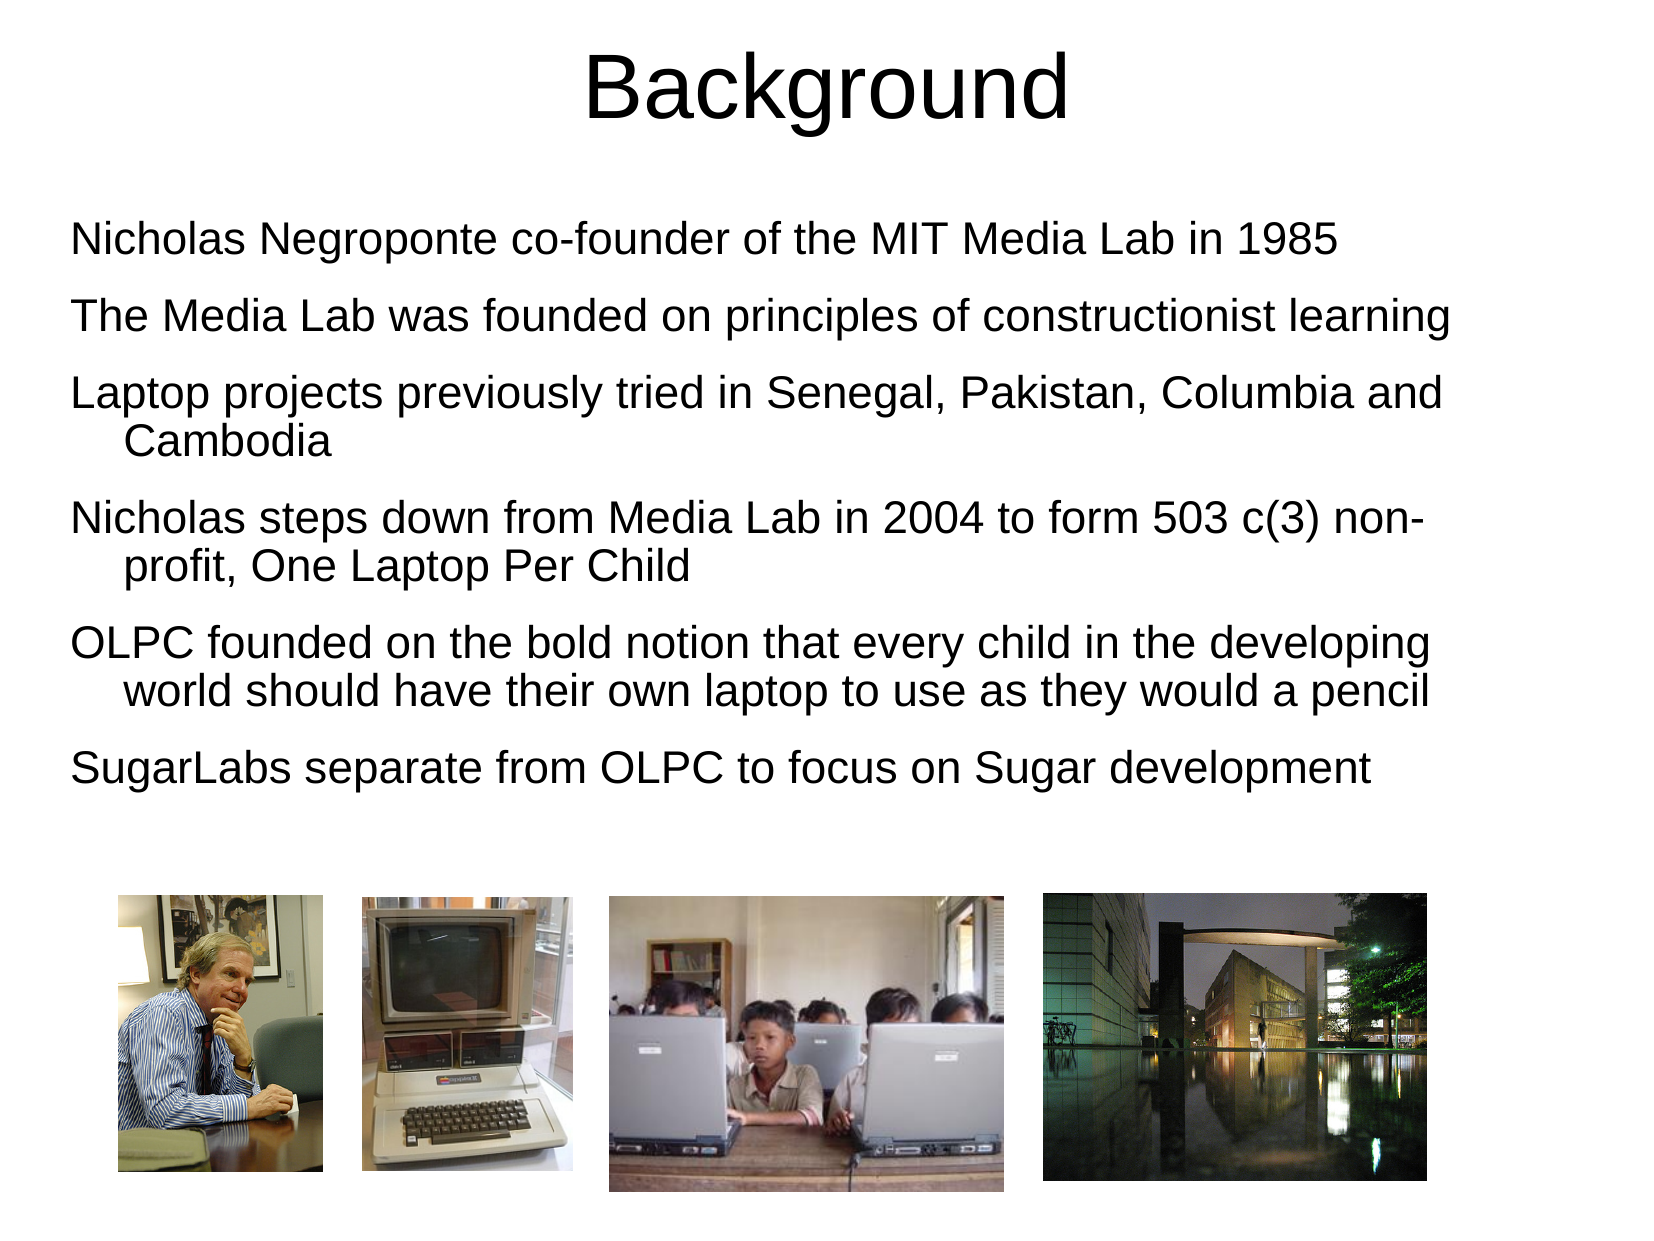

# Background
Nicholas Negroponte co-founder of the MIT Media Lab in 1985
The Media Lab was founded on principles of constructionist learning
Laptop projects previously tried in Senegal, Pakistan, Columbia and Cambodia
Nicholas steps down from Media Lab in 2004 to form 503 c(3) non-profit, One Laptop Per Child
OLPC founded on the bold notion that every child in the developing world should have their own laptop to use as they would a pencil
SugarLabs separate from OLPC to focus on Sugar development